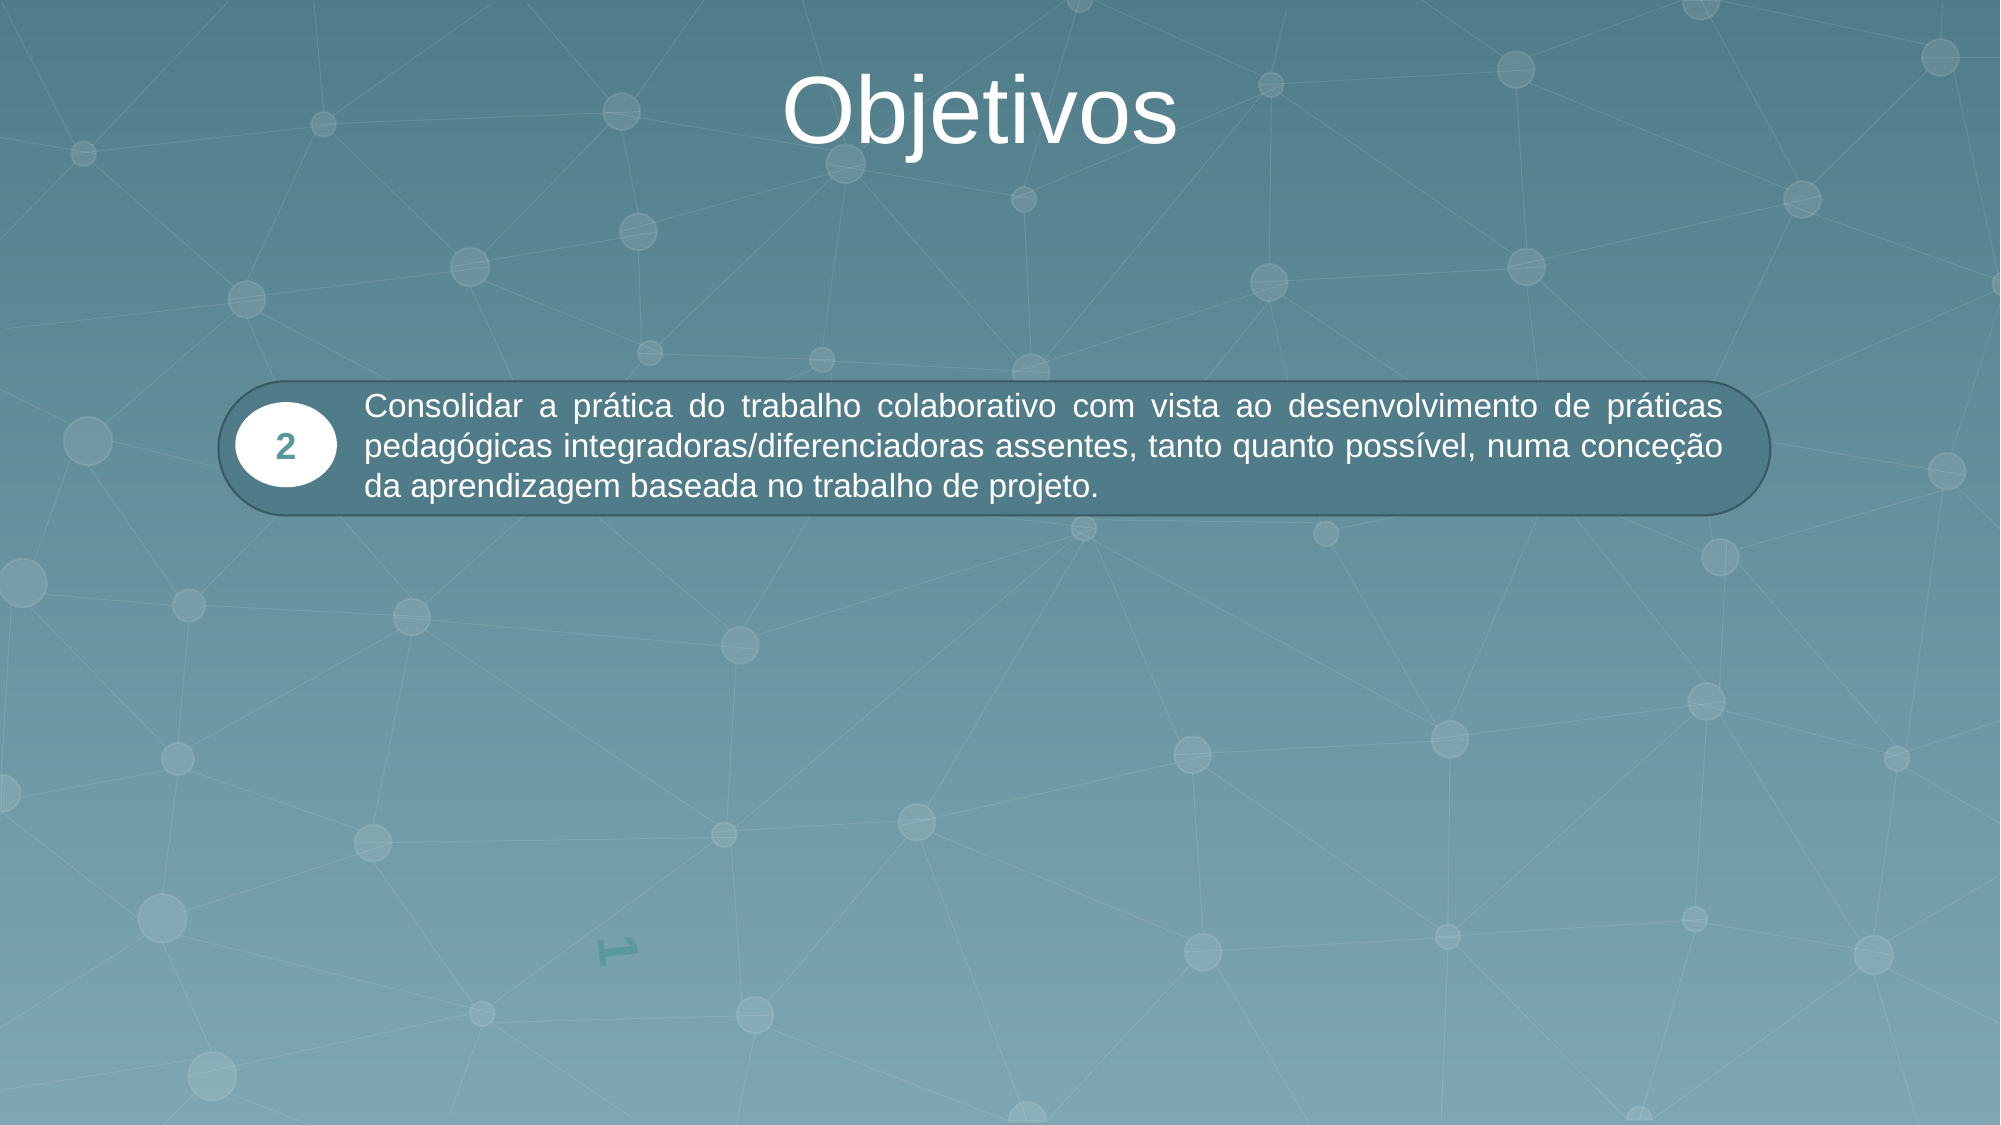

# Objetivos
Consolidar a prática do trabalho colaborativo com vista ao desenvolvimento de práticas pedagógicas integradoras/diferenciadoras assentes, tanto quanto possível, numa conceção da aprendizagem baseada no trabalho de projeto.
2
1